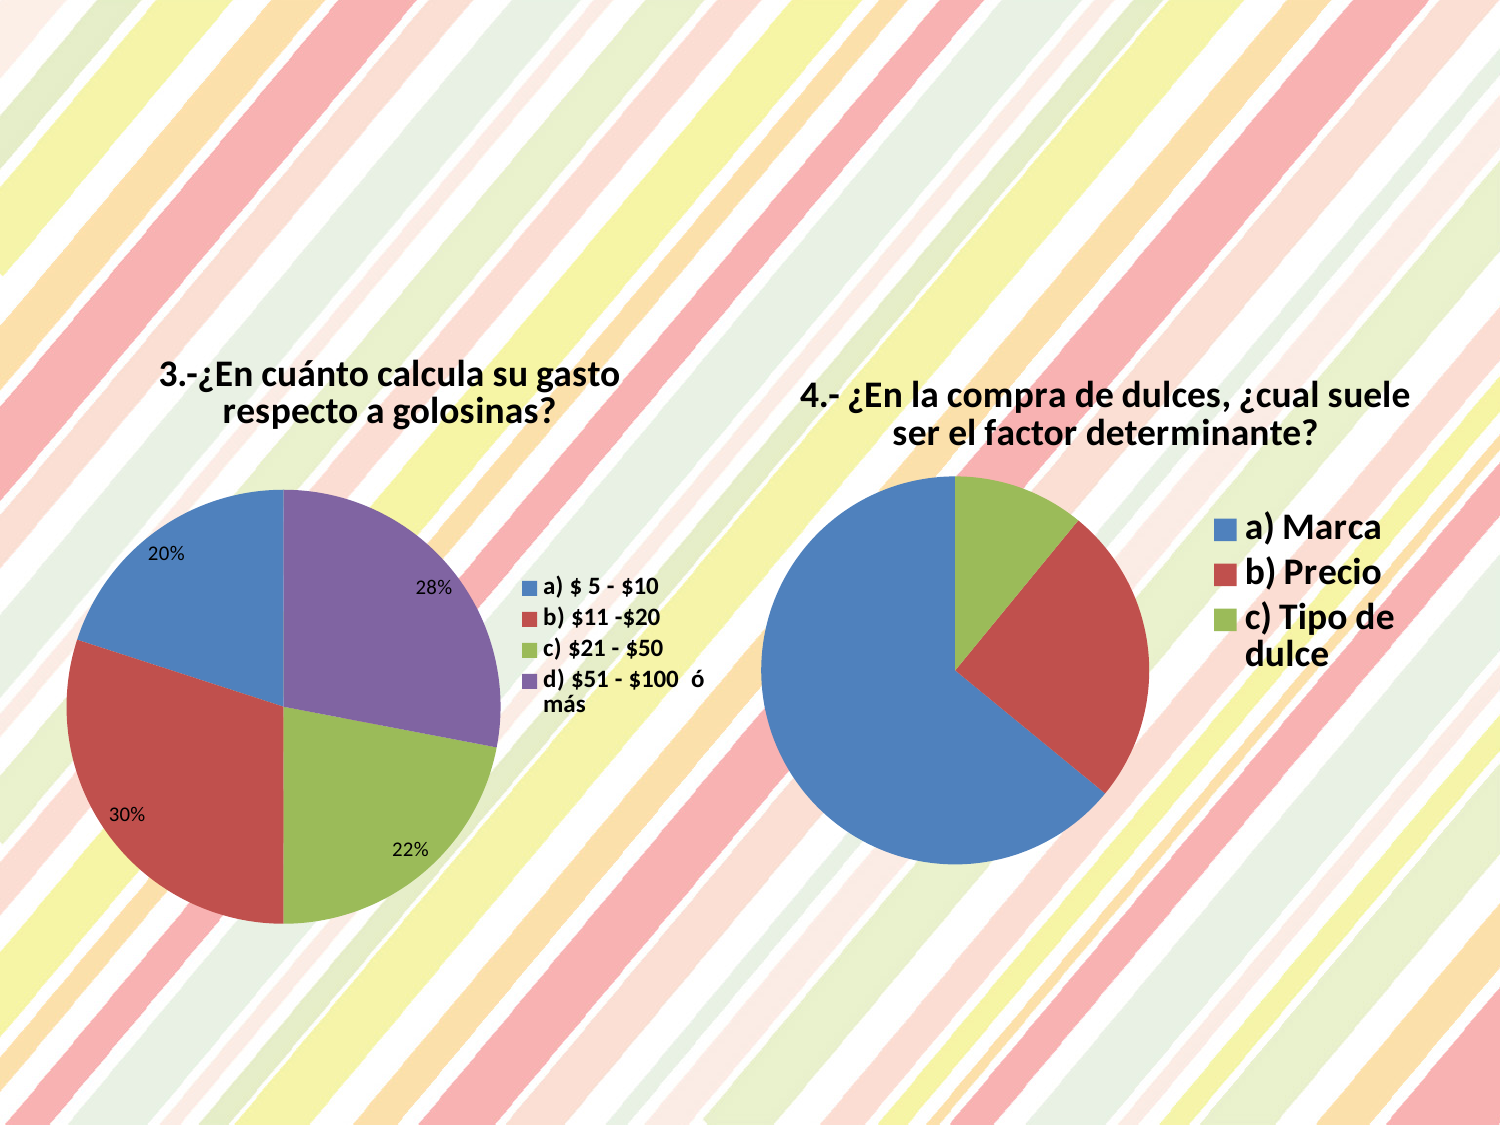

#
### Chart: 3.-¿En cuánto calcula su gasto respecto a golosinas?
| Category | 3.-¿En cuánto calcula su gasto respecto a golosinas? |
|---|---|
| a) $ 5 - $10 | 20.0 |
| b) $11 -$20 | 30.0 |
| c) $21 - $50 | 22.0 |
| d) $51 - $100 ó más | 28.0 |
### Chart: 4.- ¿En la compra de dulces, ¿cual suele ser el factor determinante?
| Category | 4.- ¿En la compra de dulces, ¿cual suele ser el factor determinante? |
|---|---|
| a) Marca  | 8.2 |
| b) Precio  | 3.2 |
| c) Tipo de dulce                     | 1.4 |